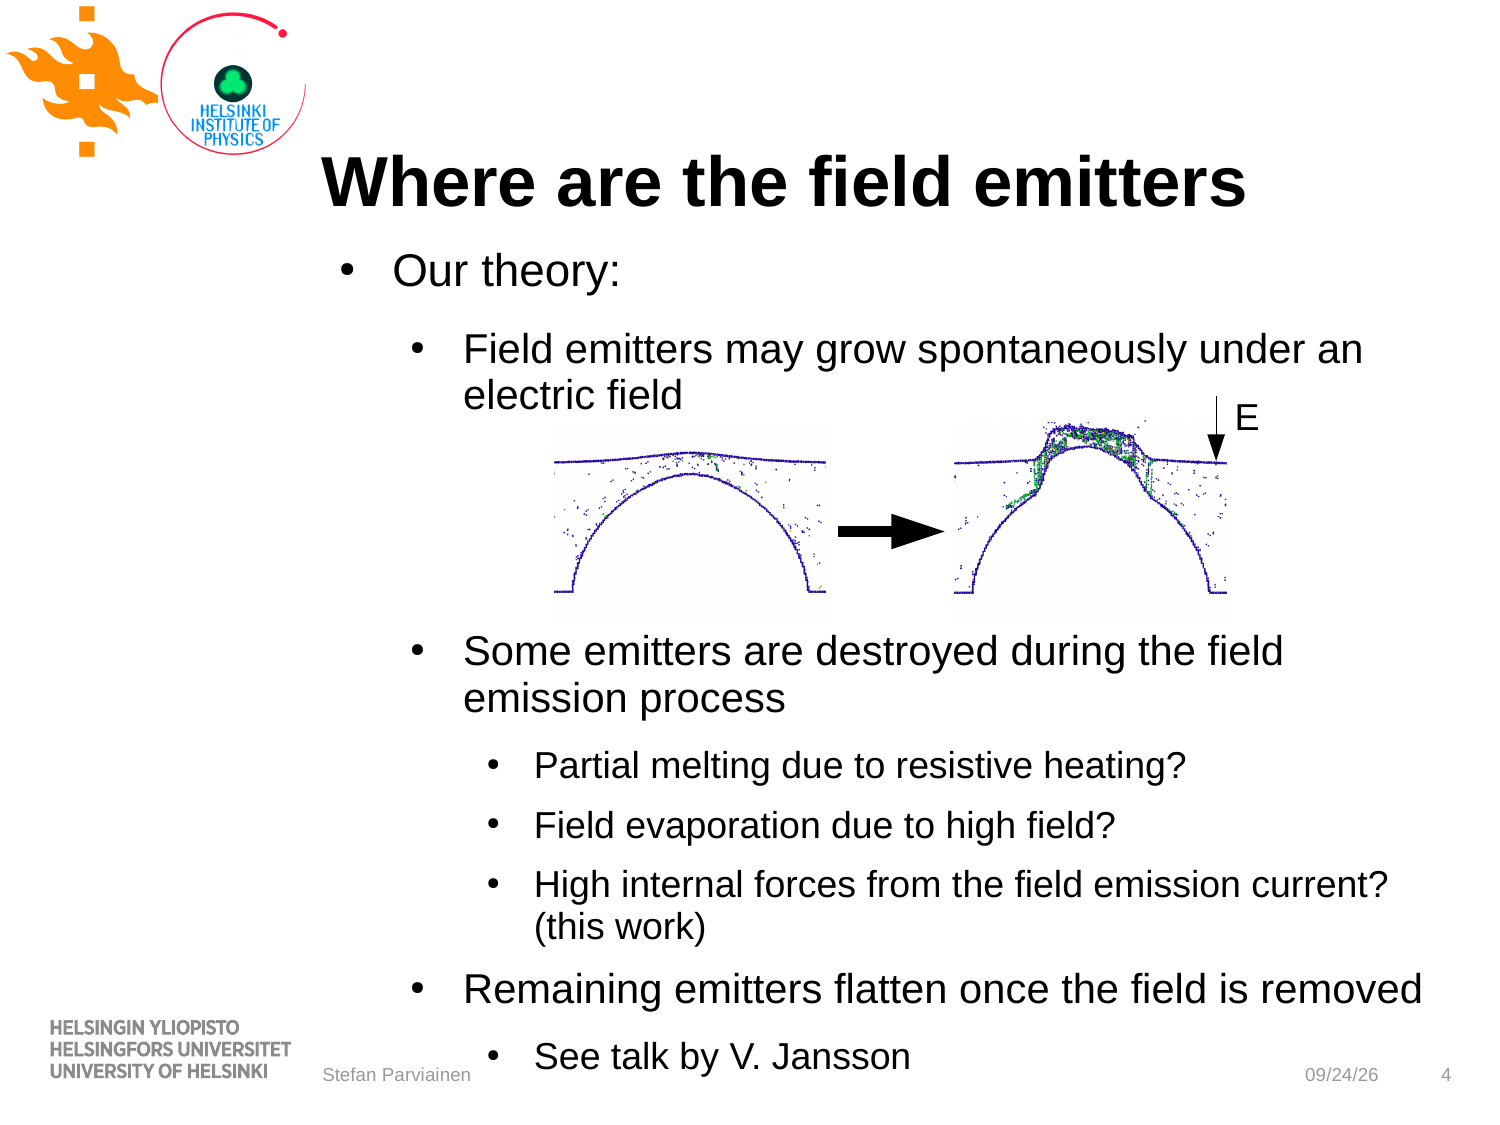

# Where are the field emitters
Our theory:
Field emitters may grow spontaneously under an electric field
Some emitters are destroyed during the field emission process
Partial melting due to resistive heating?
Field evaporation due to high field?
High internal forces from the field emission current? (this work)
Remaining emitters flatten once the field is removed
See talk by V. Jansson
E
Stefan Parviainen
4